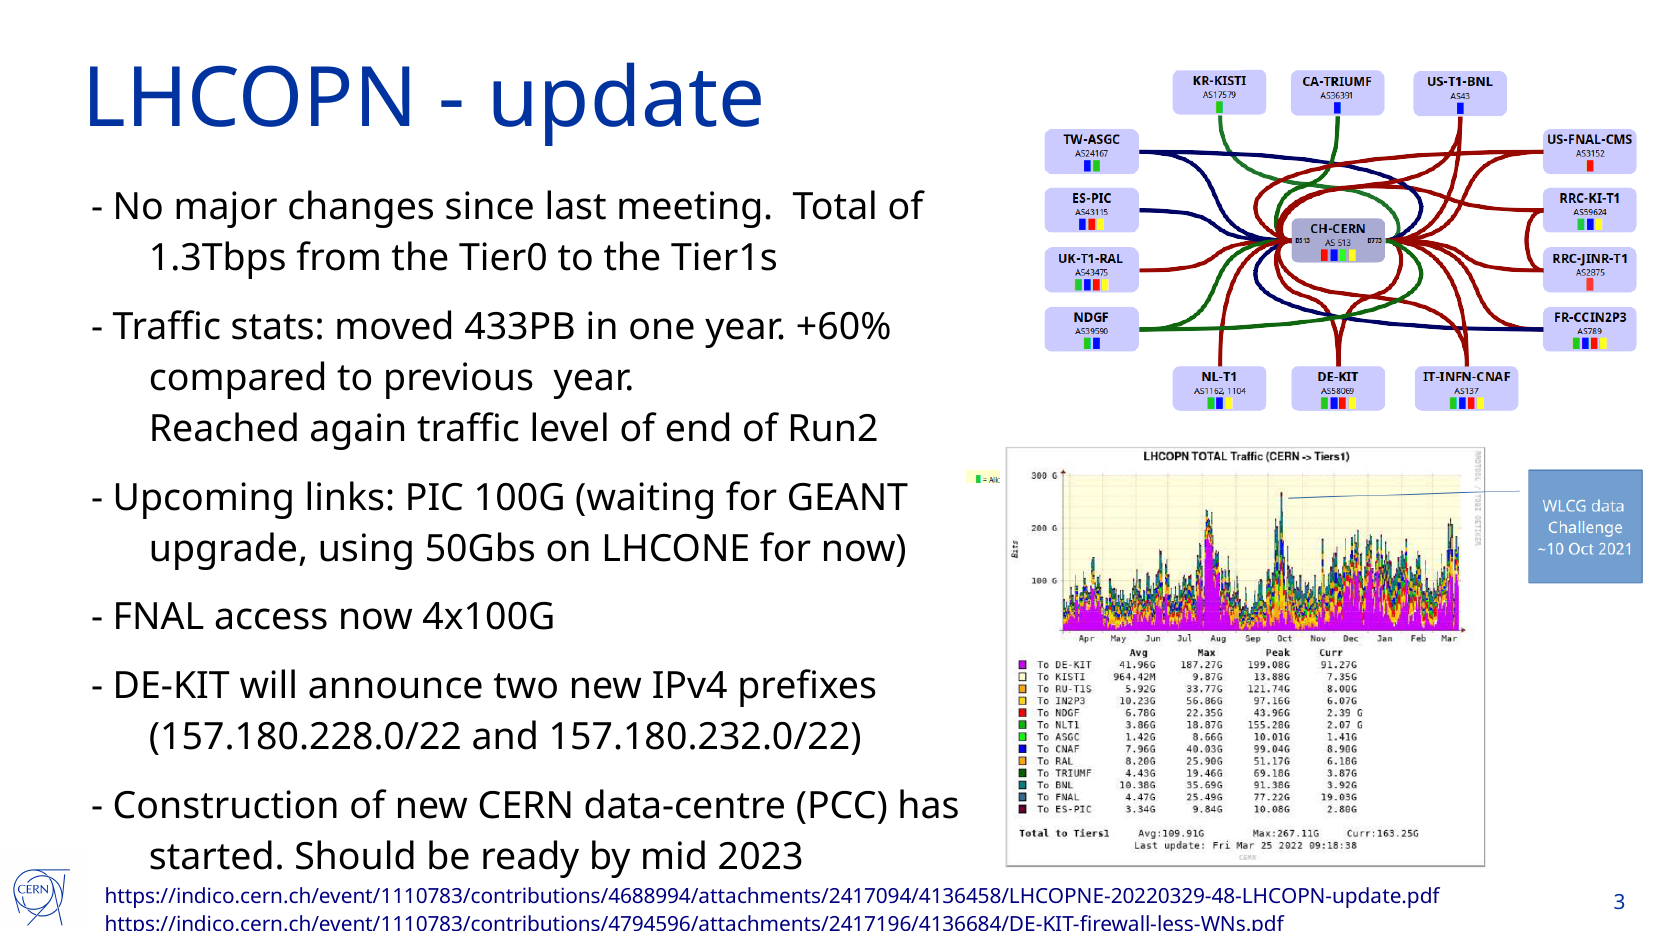

# LHCOPN - update
- No major changes since last meeting. Total of 1.3Tbps from the Tier0 to the Tier1s
- Traffic stats: moved 433PB in one year. +60% compared to previous year.
Reached again traffic level of end of Run2
- Upcoming links: PIC 100G (waiting for GEANT upgrade, using 50Gbs on LHCONE for now)
- FNAL access now 4x100G
- DE-KIT will announce two new IPv4 prefixes (157.180.228.0/22 and 157.180.232.0/22)
- Construction of new CERN data-centre (PCC) has started. Should be ready by mid 2023
3
https://indico.cern.ch/event/1110783/contributions/4688994/attachments/2417094/4136458/LHCOPNE-20220329-48-LHCOPN-update.pdf
https://indico.cern.ch/event/1110783/contributions/4794596/attachments/2417196/4136684/DE-KIT-firewall-less-WNs.pdf